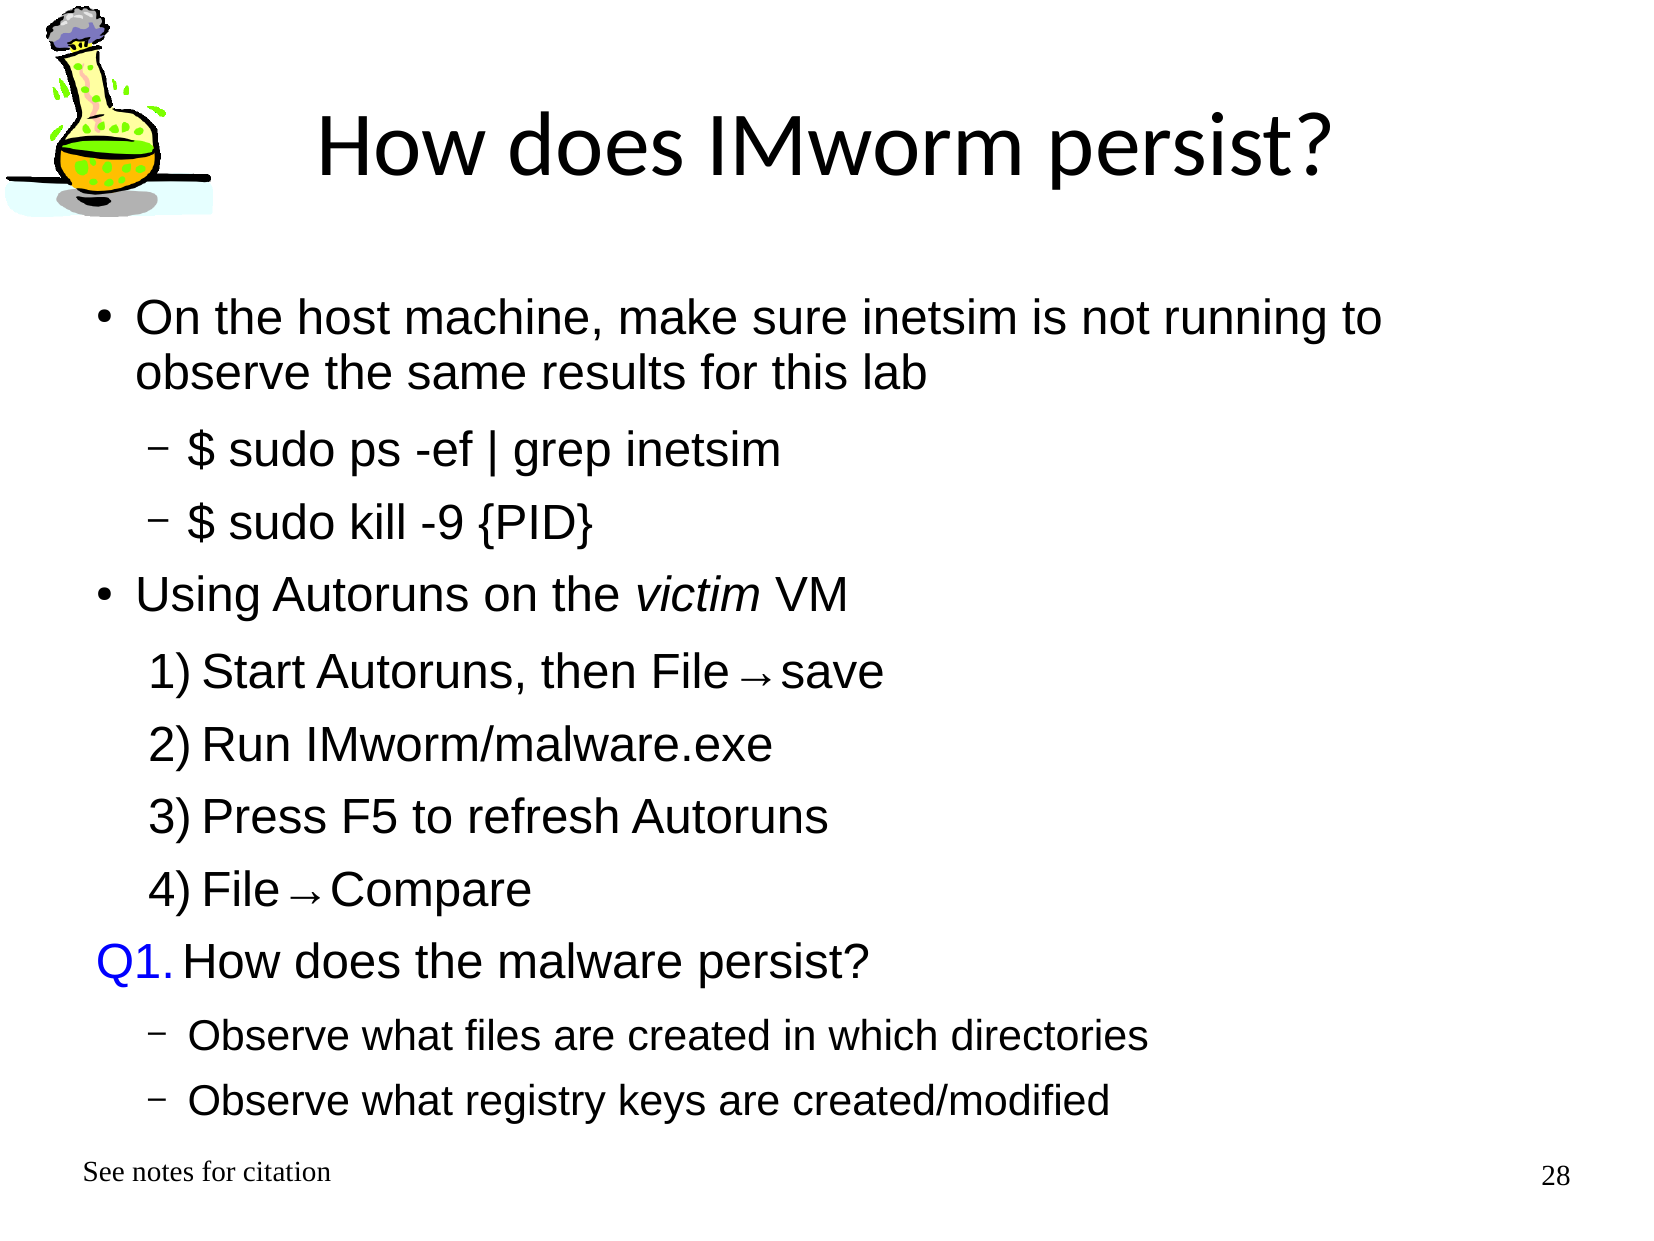

# How does IMworm persist?
On the host machine, make sure inetsim is not running to observe the same results for this lab
$ sudo ps -ef | grep inetsim
$ sudo kill -9 {PID}
Using Autoruns on the victim VM
 Start Autoruns, then File→save
 Run IMworm/malware.exe
 Press F5 to refresh Autoruns
 File→Compare
 How does the malware persist?
Observe what files are created in which directories
Observe what registry keys are created/modified
See notes for citation
28